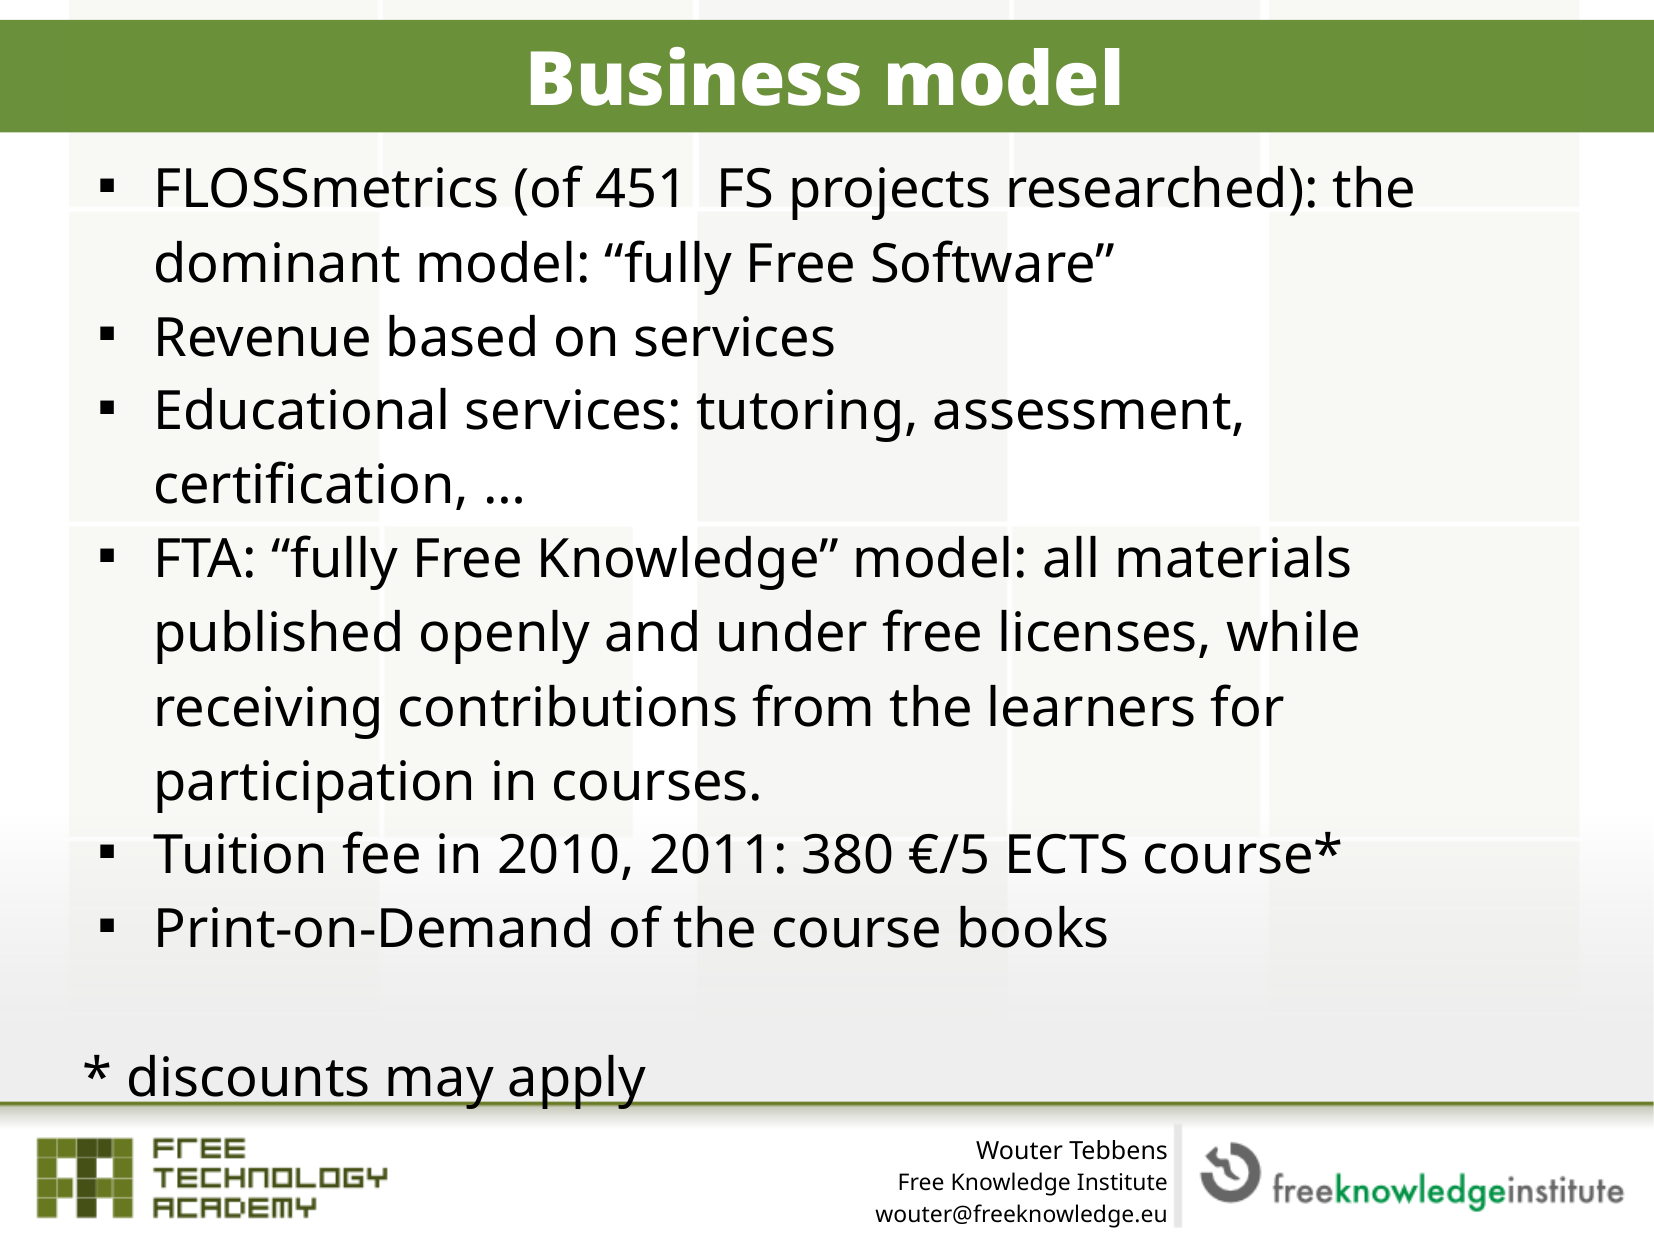

# Business model
FLOSSmetrics (of 451 FS projects researched): the dominant model: “fully Free Software”
Revenue based on services
Educational services: tutoring, assessment, certification, …
FTA: “fully Free Knowledge” model: all materials published openly and under free licenses, while receiving contributions from the learners for participation in courses.
Tuition fee in 2010, 2011: 380 €/5 ECTS course*
Print-on-Demand of the course books
* discounts may apply